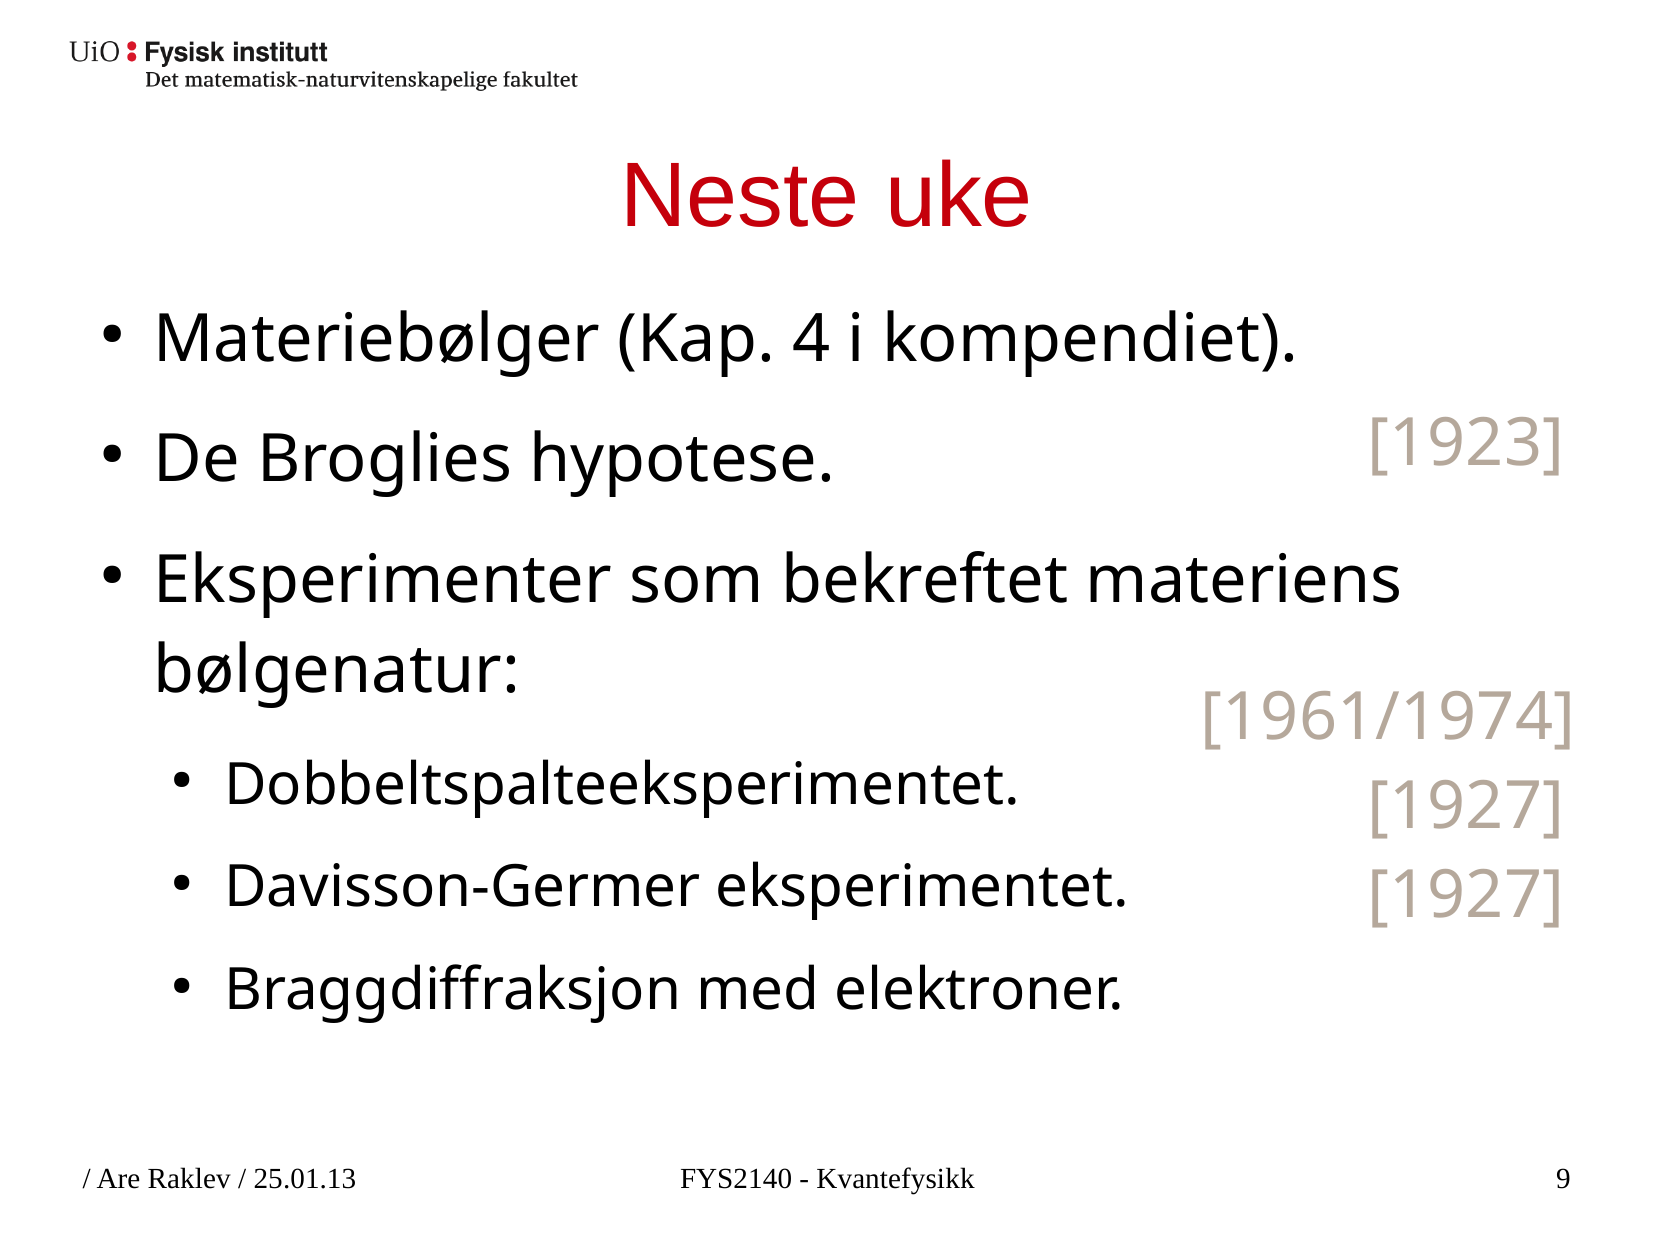

# Neste uke
Materiebølger (Kap. 4 i kompendiet).
De Broglies hypotese.
Eksperimenter som bekreftet materiens bølgenatur:
Dobbeltspalteeksperimentet.
Davisson-Germer eksperimentet.
Braggdiffraksjon med elektroner.
[1923]
[1961/1974]
[1927]
[1927]
/ Are Raklev / 25.01.13
FYS2140 - Kvantefysikk
9